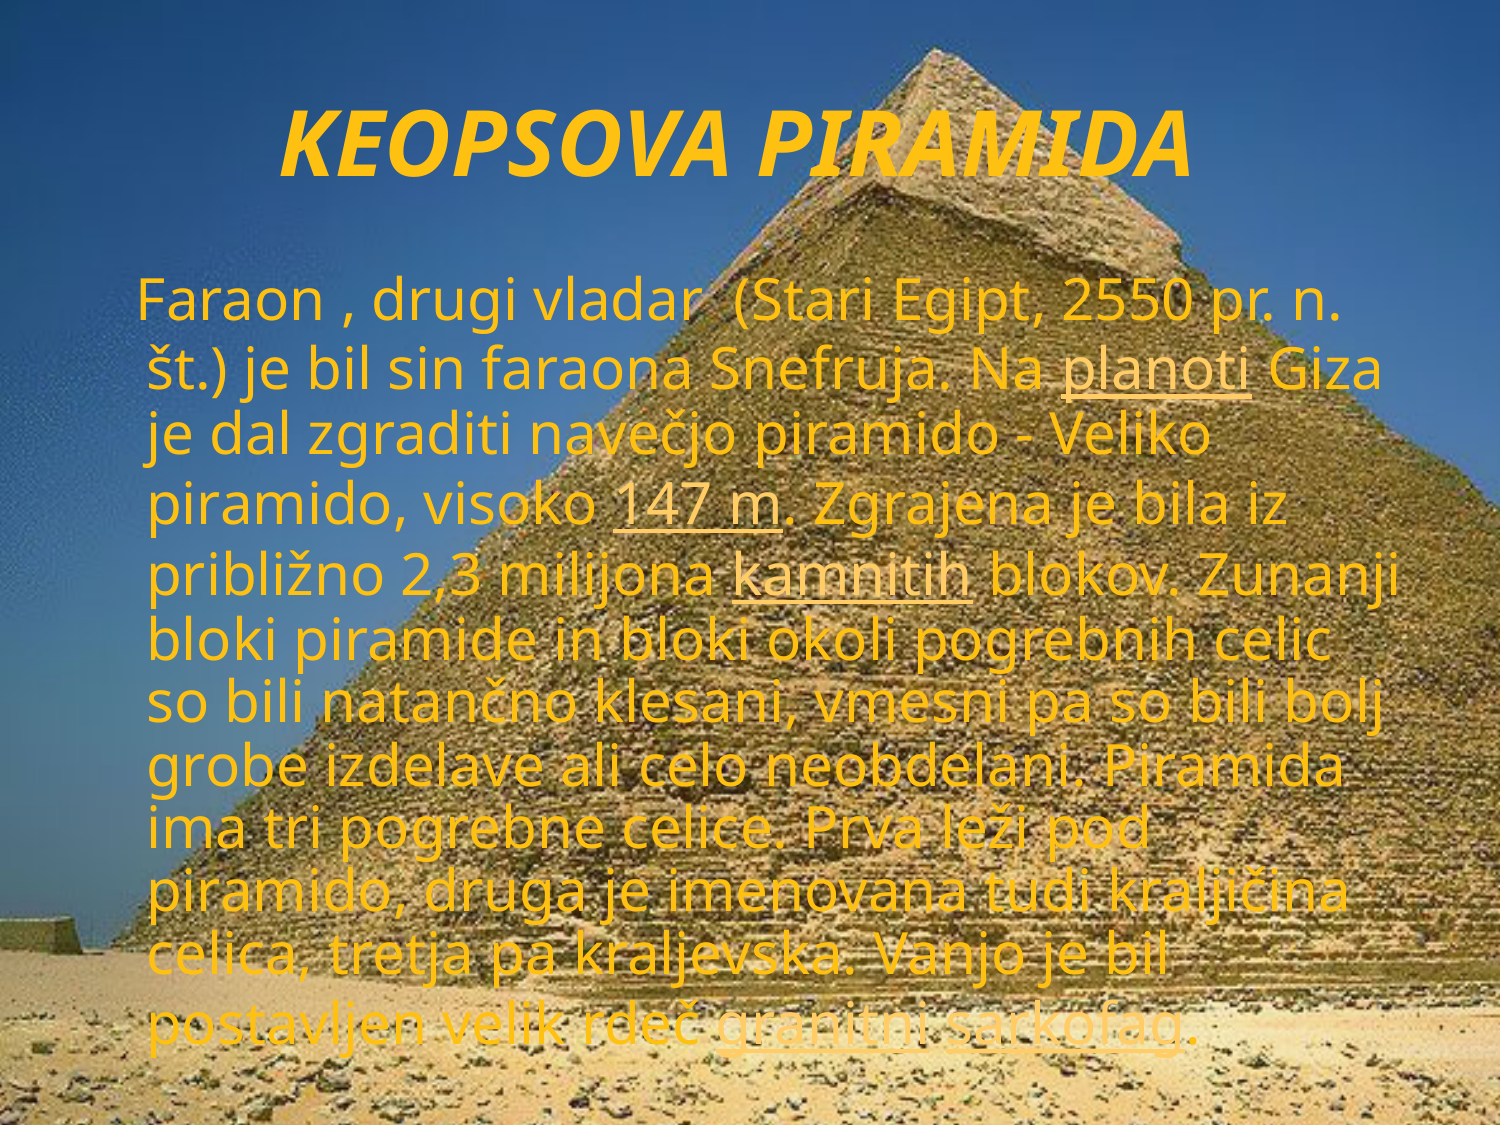

# KEOPSOVA PIRAMIDA
 Faraon , drugi vladar (Stari Egipt, 2550 pr. n. št.) je bil sin faraona Snefruja. Na planoti Giza je dal zgraditi navečjo piramido - Veliko piramido, visoko 147 m. Zgrajena je bila iz približno 2,3 milijona kamnitih blokov. Zunanji bloki piramide in bloki okoli pogrebnih celic so bili natančno klesani, vmesni pa so bili bolj grobe izdelave ali celo neobdelani. Piramida ima tri pogrebne celice. Prva leži pod piramido, druga je imenovana tudi kraljičina celica, tretja pa kraljevska. Vanjo je bil postavljen velik rdeč granitni sarkofag.